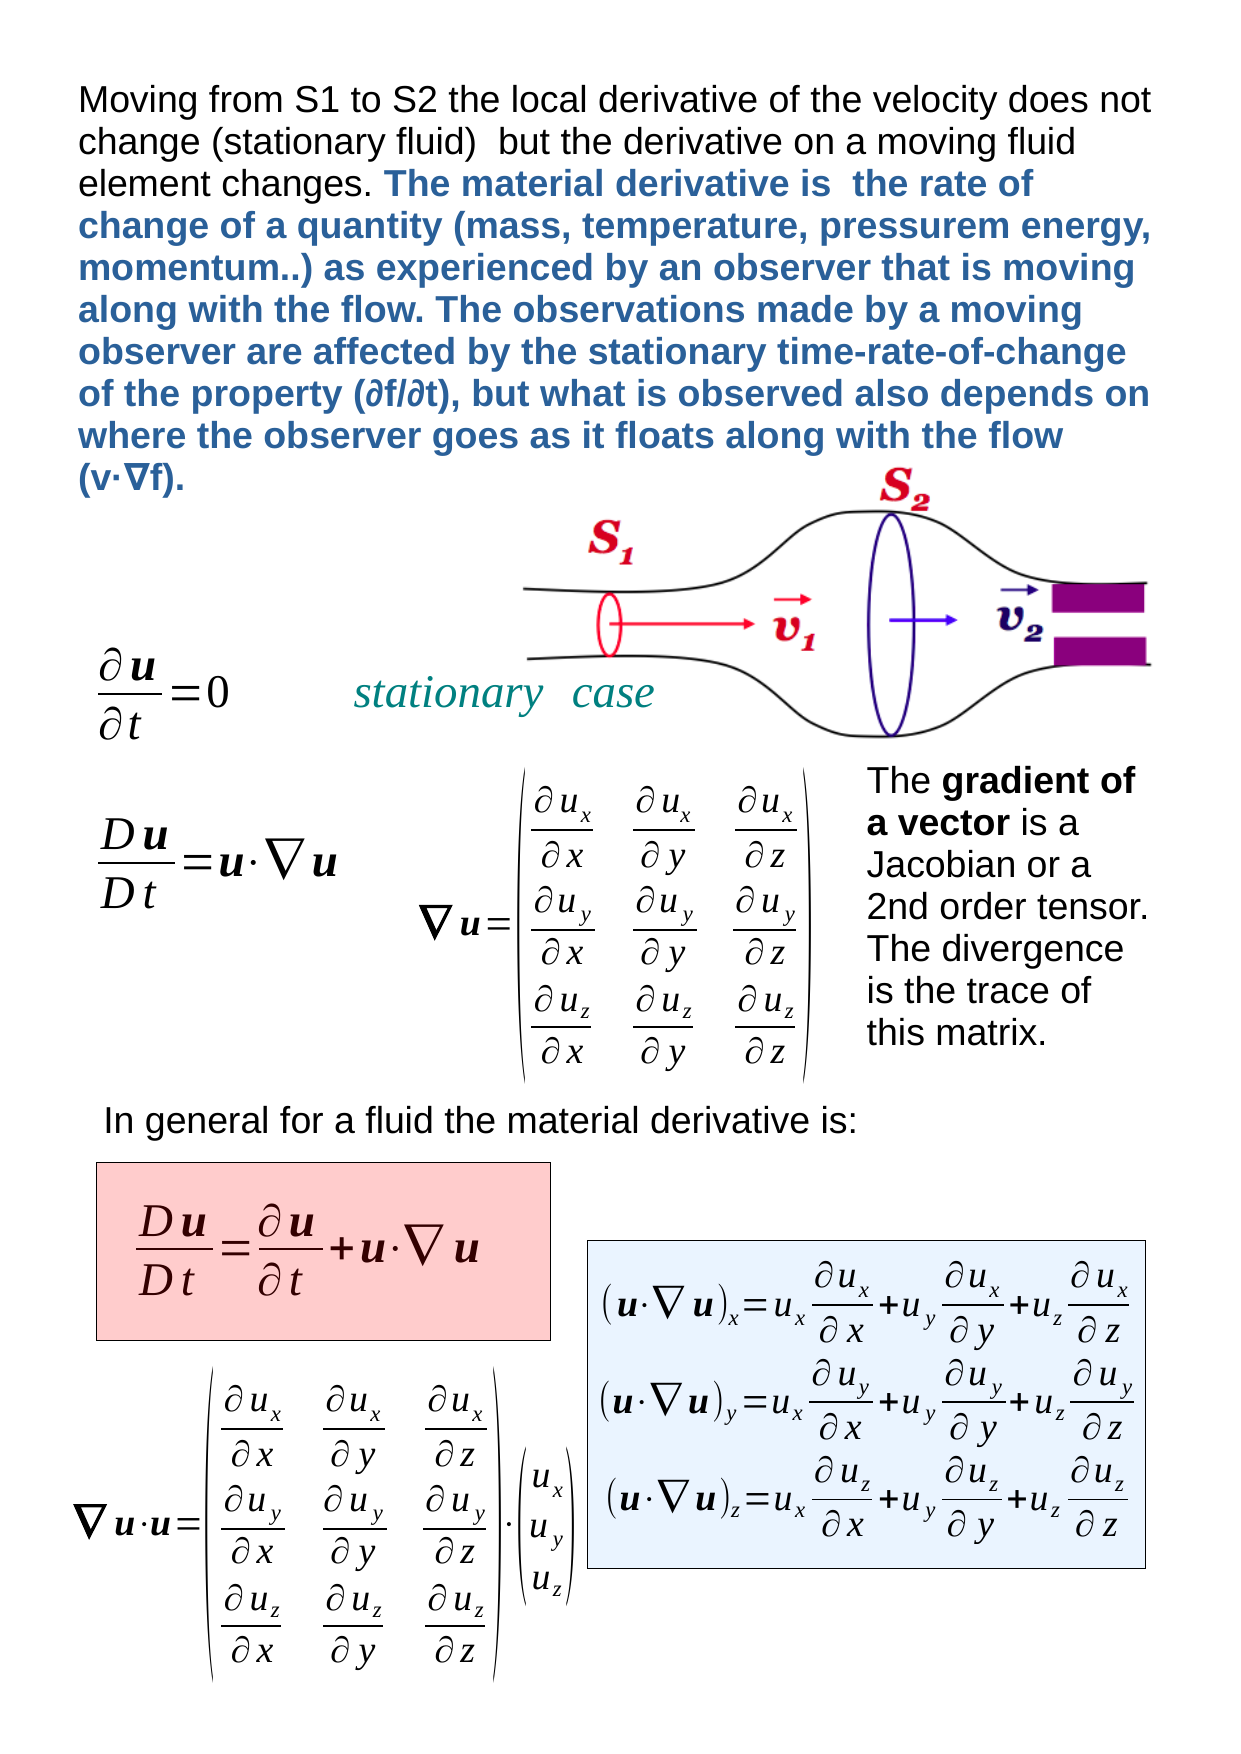

Moving from S1 to S2 the local derivative of the velocity does not change (stationary fluid) but the derivative on a moving fluid element changes. The material derivative is the rate of change of a quantity (mass, temperature, pressurem energy, momentum..) as experienced by an observer that is moving along with the flow. The observations made by a moving observer are affected by the stationary time-rate-of-change of the property (∂f/∂t), but what is observed also depends on where the observer goes as it floats along with the flow (v·∇f).
The gradient of a vector is a Jacobian or a 2nd order tensor. The divergence is the trace of this matrix.
In general for a fluid the material derivative is: